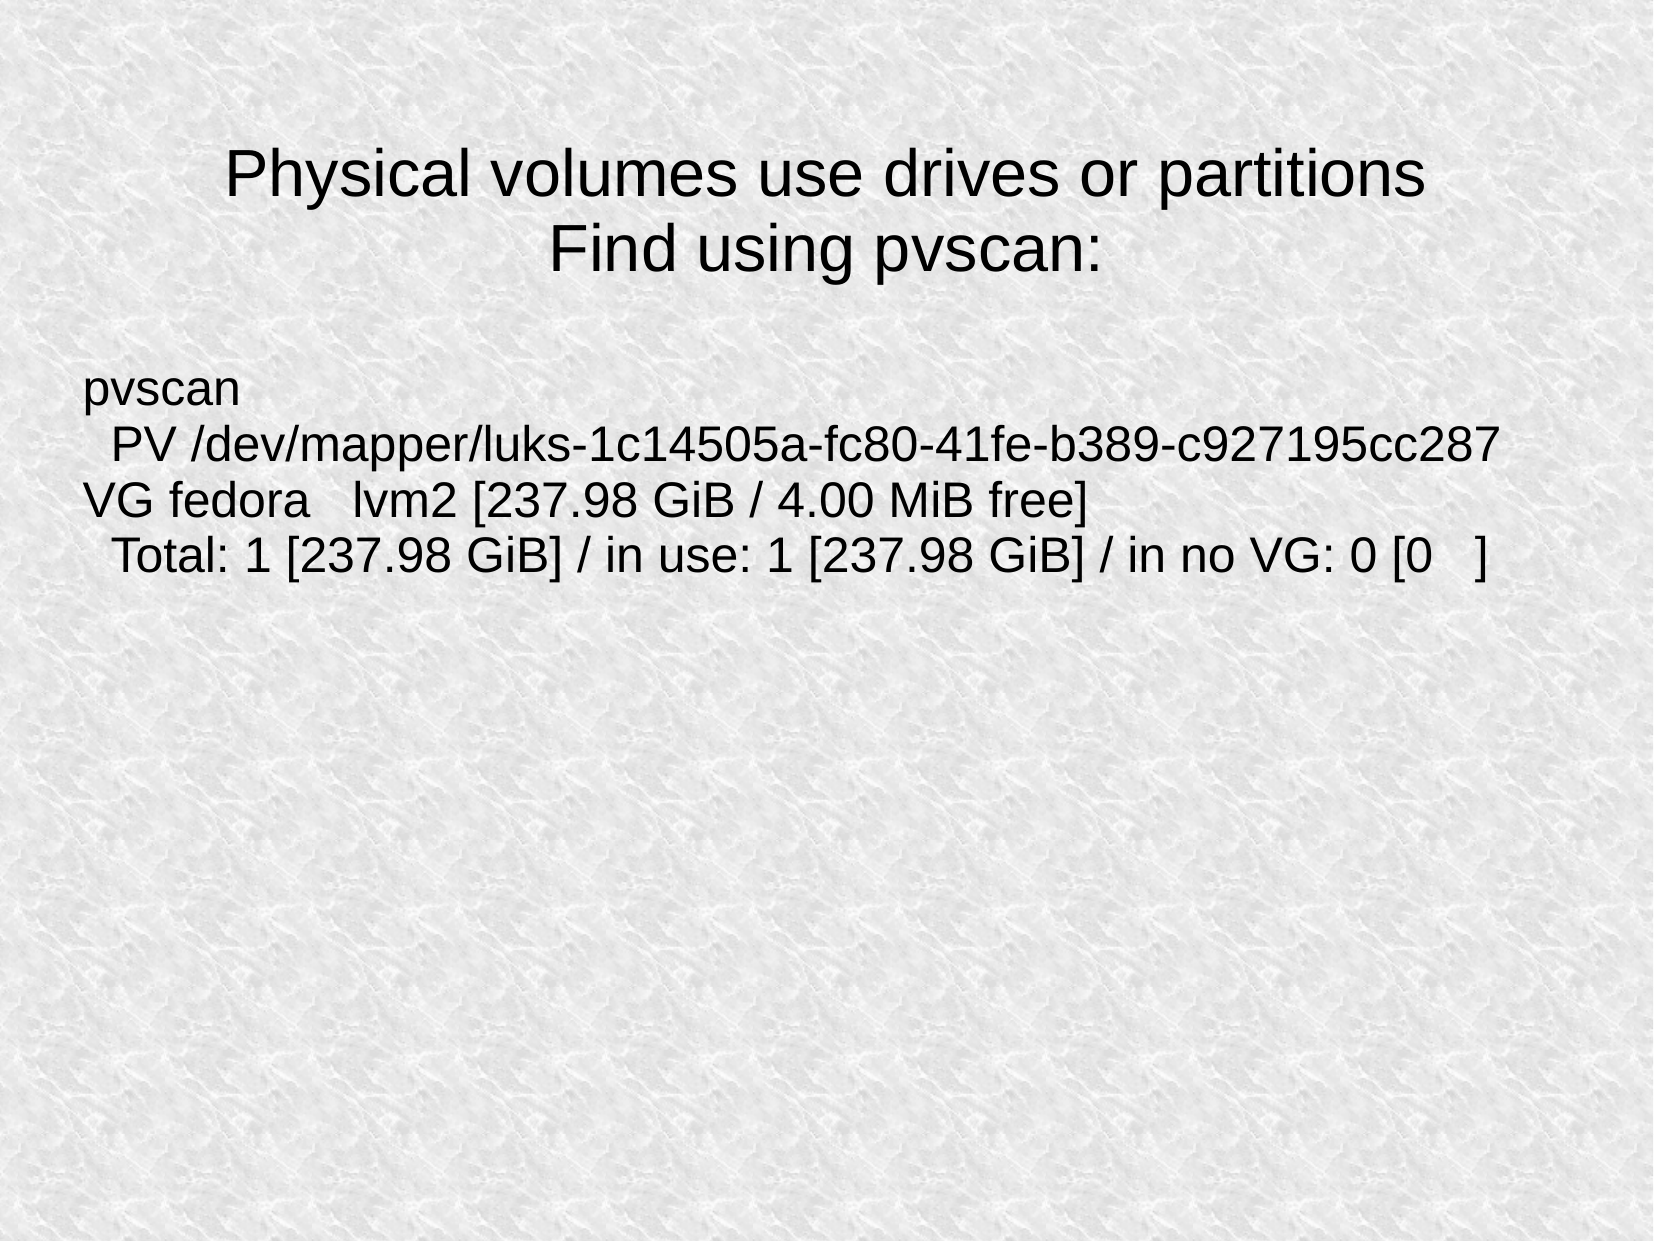

# Physical volumes use drives or partitions
Find using pvscan:
pvscan
 PV /dev/mapper/luks-1c14505a-fc80-41fe-b389-c927195cc287 VG fedora lvm2 [237.98 GiB / 4.00 MiB free]
 Total: 1 [237.98 GiB] / in use: 1 [237.98 GiB] / in no VG: 0 [0 ]